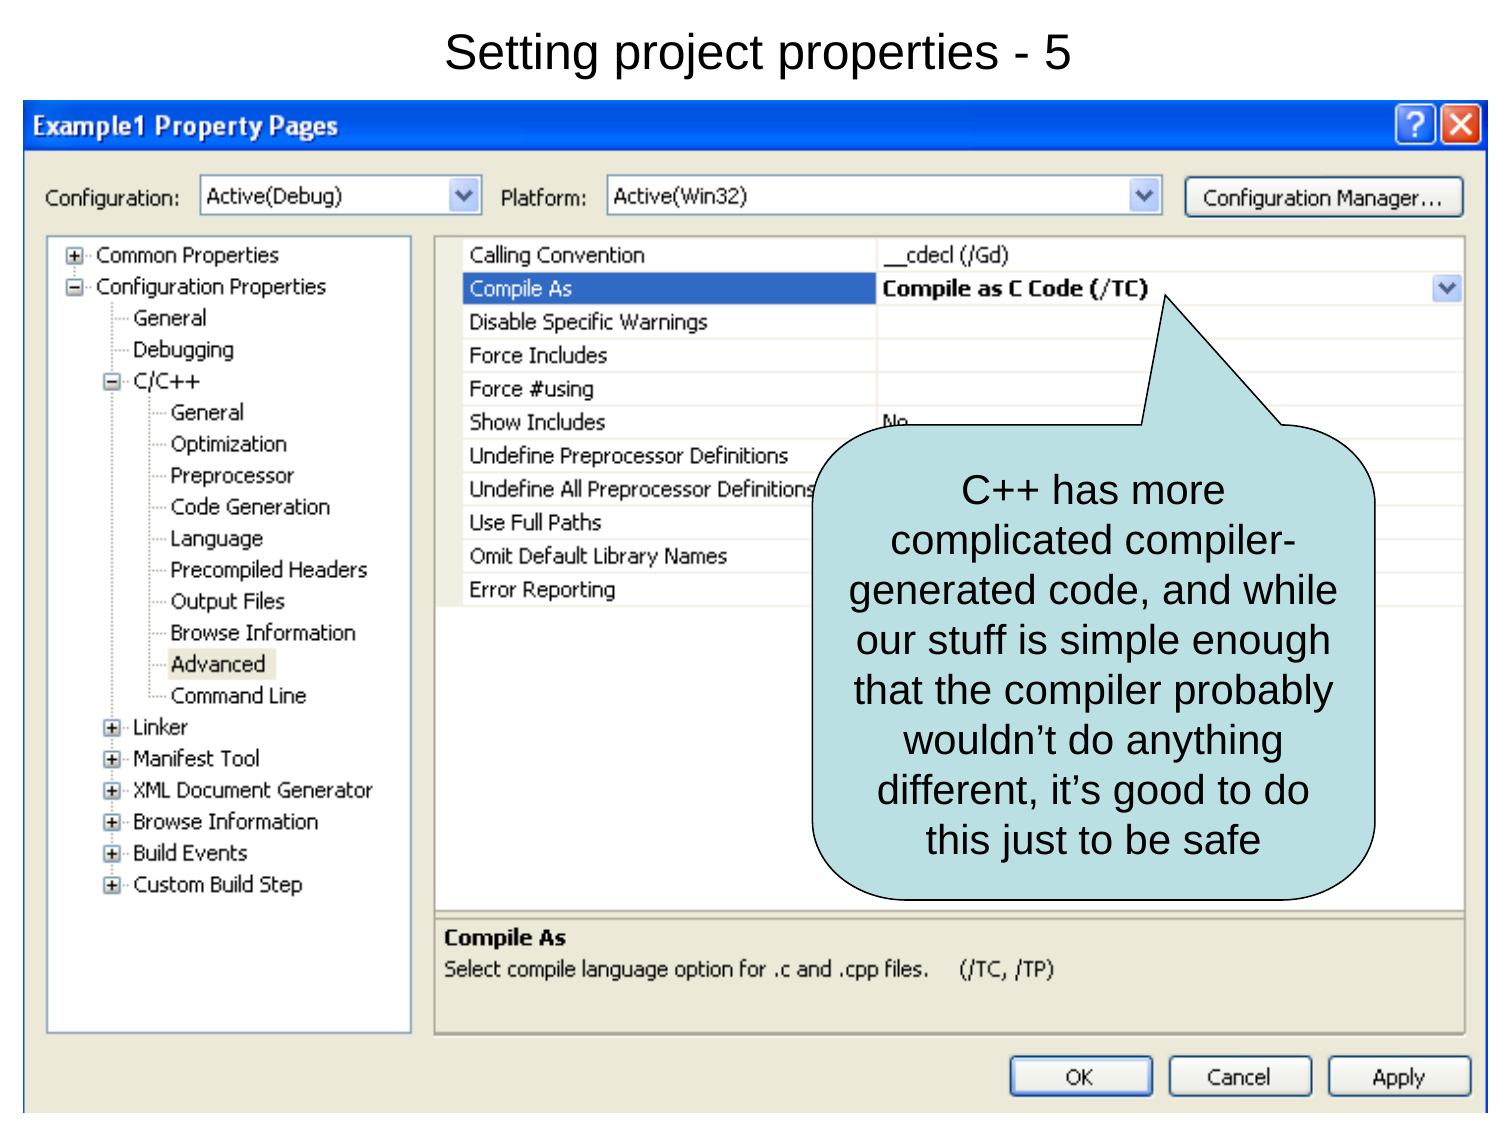

Setting project properties - 5
# Setting project properties 5
C++ has more complicated compiler-generated code, and while our stuff is simple enough that the compiler probably wouldn’t do anything different, it’s good to do this just to be safe